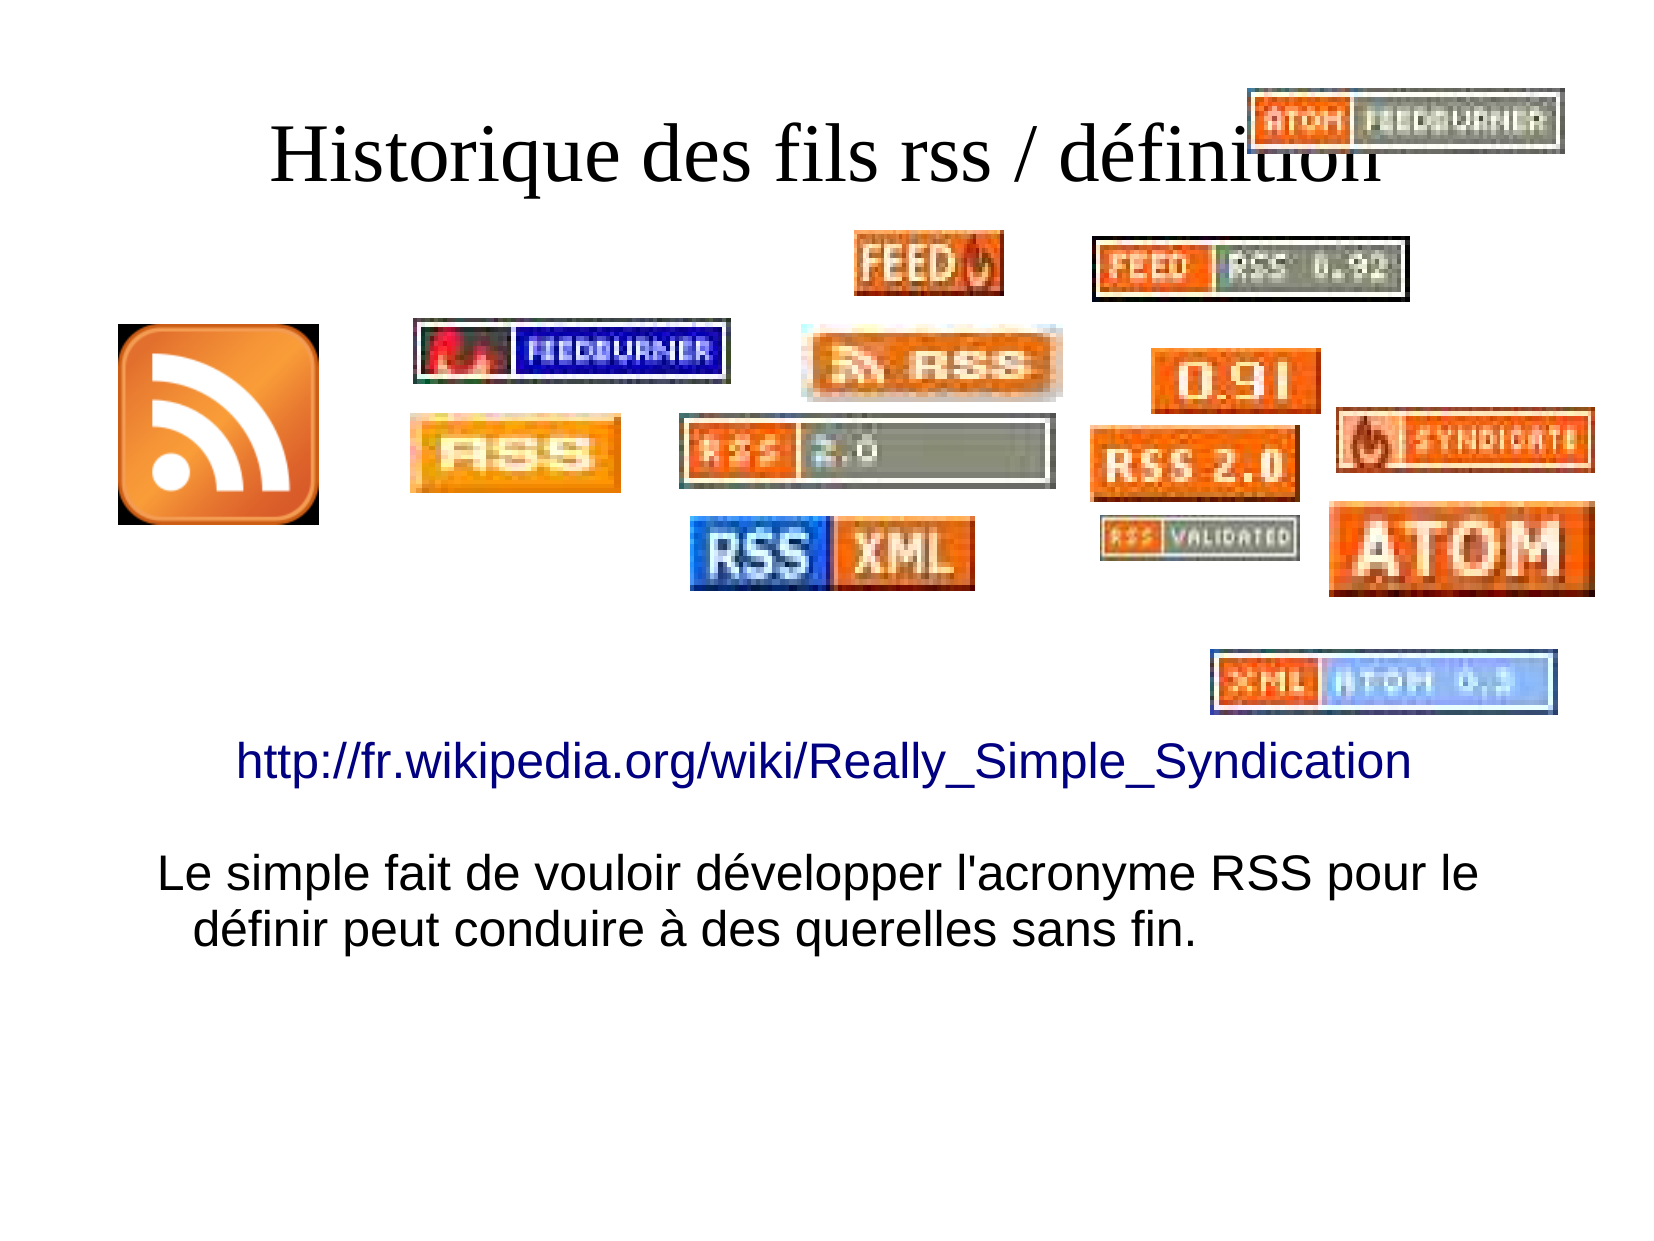

# Historique des fils rss / définition
http://fr.wikipedia.org/wiki/Really_Simple_Syndication
Le simple fait de vouloir développer l'acronyme RSS pour le définir peut conduire à des querelles sans fin.